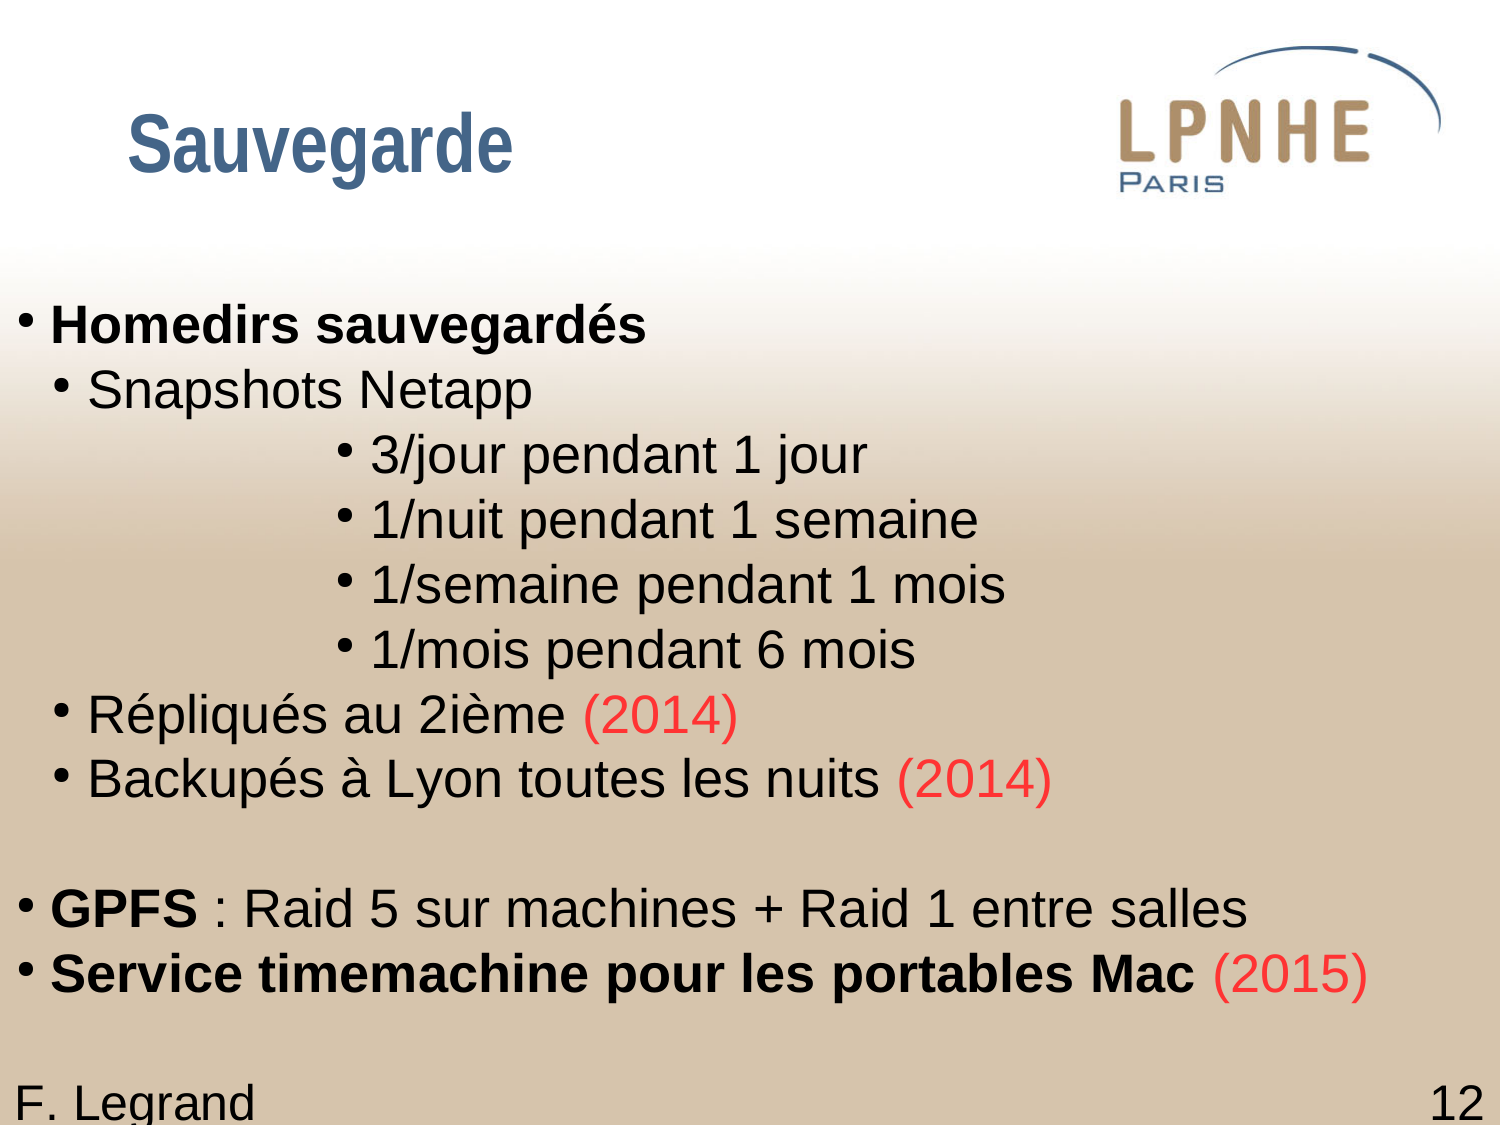

# Sauvegarde
 Homedirs sauvegardés
Snapshots Netapp
3/jour pendant 1 jour
1/nuit pendant 1 semaine
1/semaine pendant 1 mois
1/mois pendant 6 mois
Répliqués au 2ième (2014)
Backupés à Lyon toutes les nuits (2014)
 GPFS : Raid 5 sur machines + Raid 1 entre salles
 Service timemachine pour les portables Mac (2015)
12